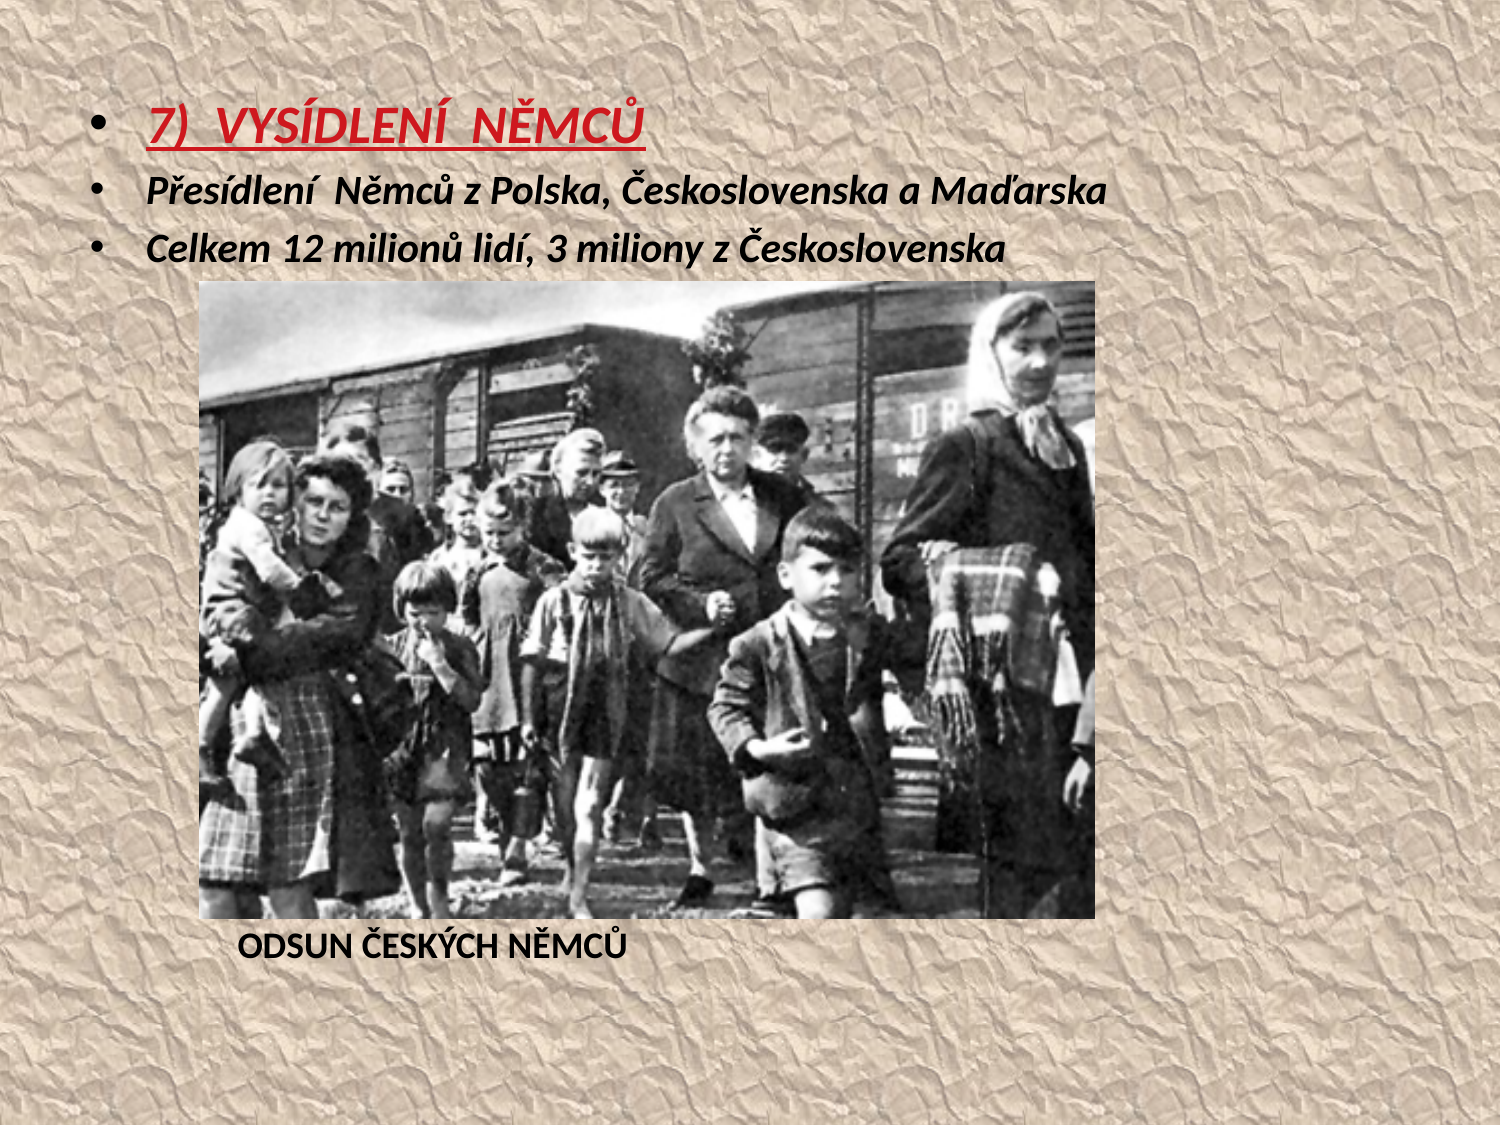

7) VYSÍDLENÍ NĚMCŮ
Přesídlení Němců z Polska, Československa a Maďarska
Celkem 12 milionů lidí, 3 miliony z Československa
ODSUN ČESKÝCH NĚMCŮ